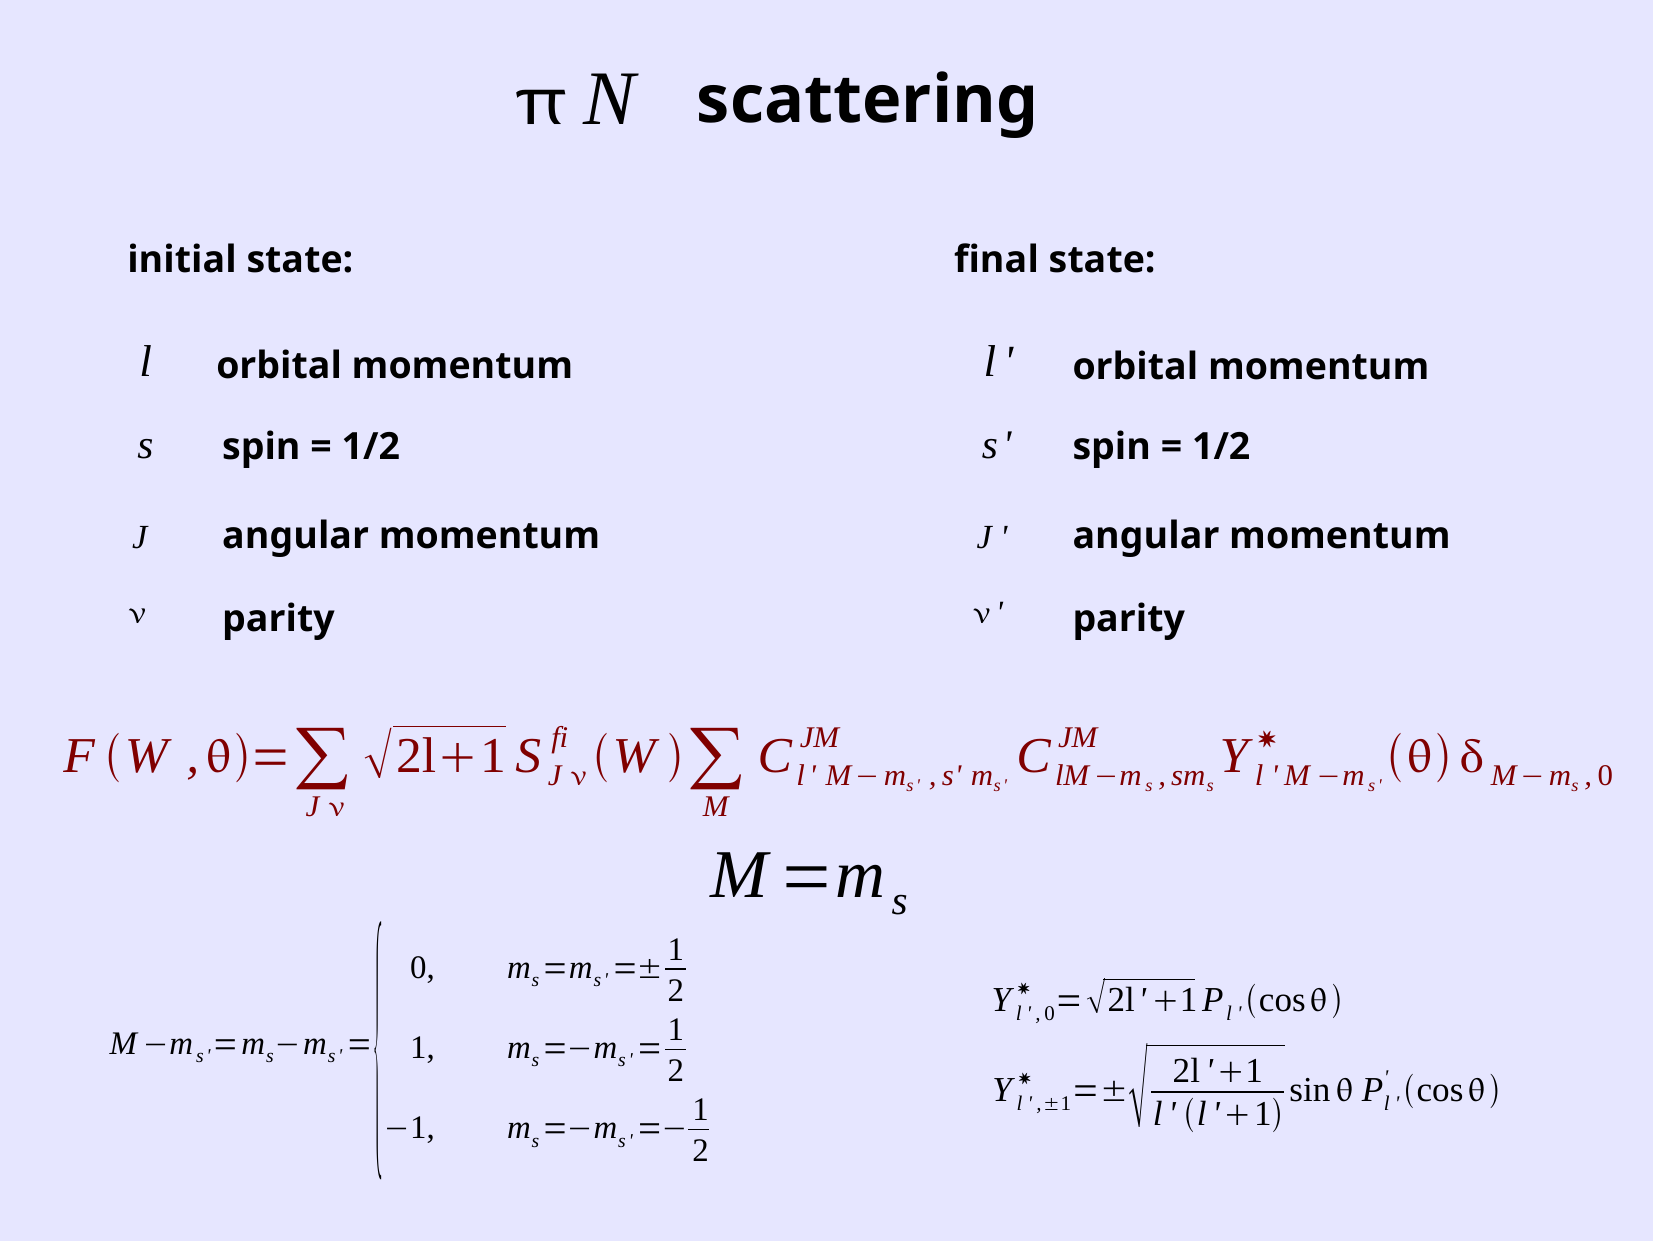

scattering
initial state:
orbital momentum
spin = 1/2
spin = 1/2
angular momentum
angular momentum
parity
parity
final state:
orbital momentum